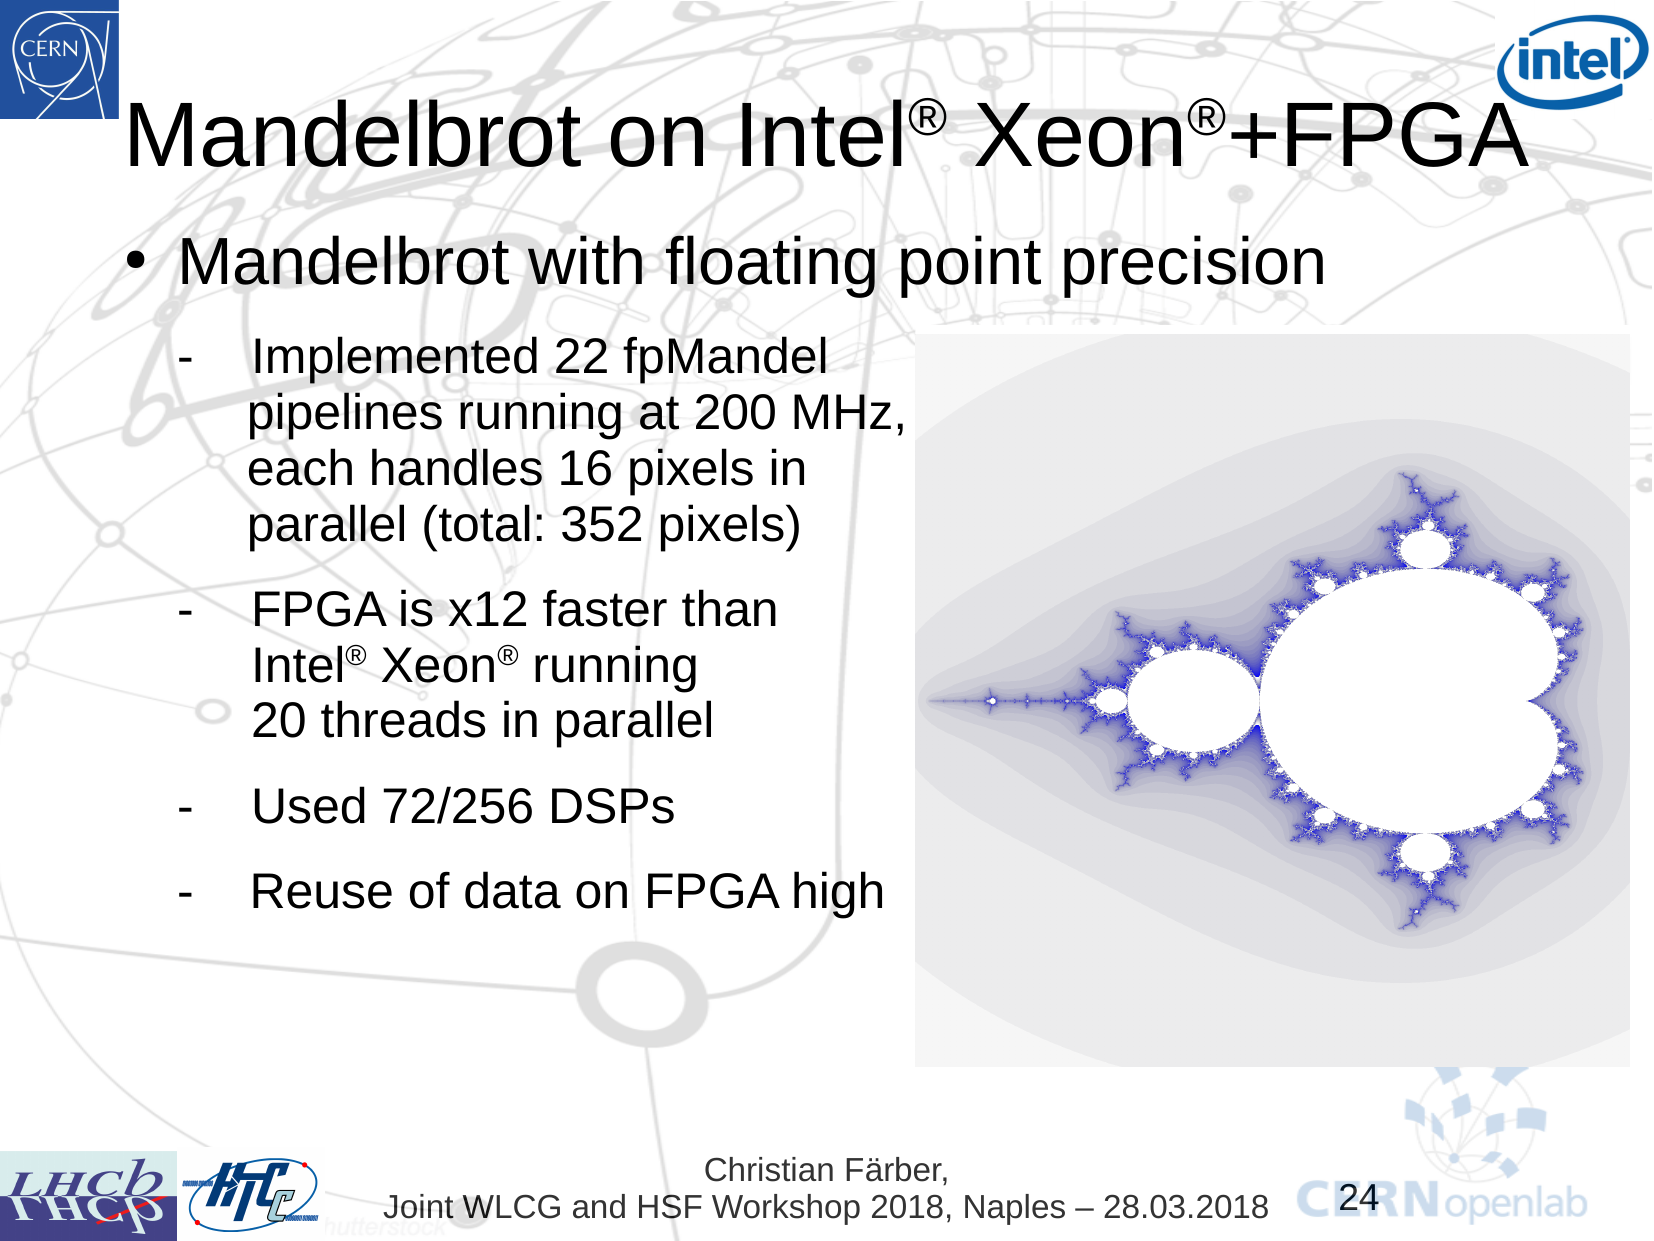

# Mandelbrot on Intel® Xeon®+FPGA
Mandelbrot with floating point precision
-	Implemented 22 fpMandel pipelines running at 200 MHz, each handles 16 pixels in parallel (total: 352 pixels)
-	FPGA is x12 faster than 	Intel® Xeon® running 	20 threads in parallel
-	Used 72/256 DSPs
- Reuse of data on FPGA high